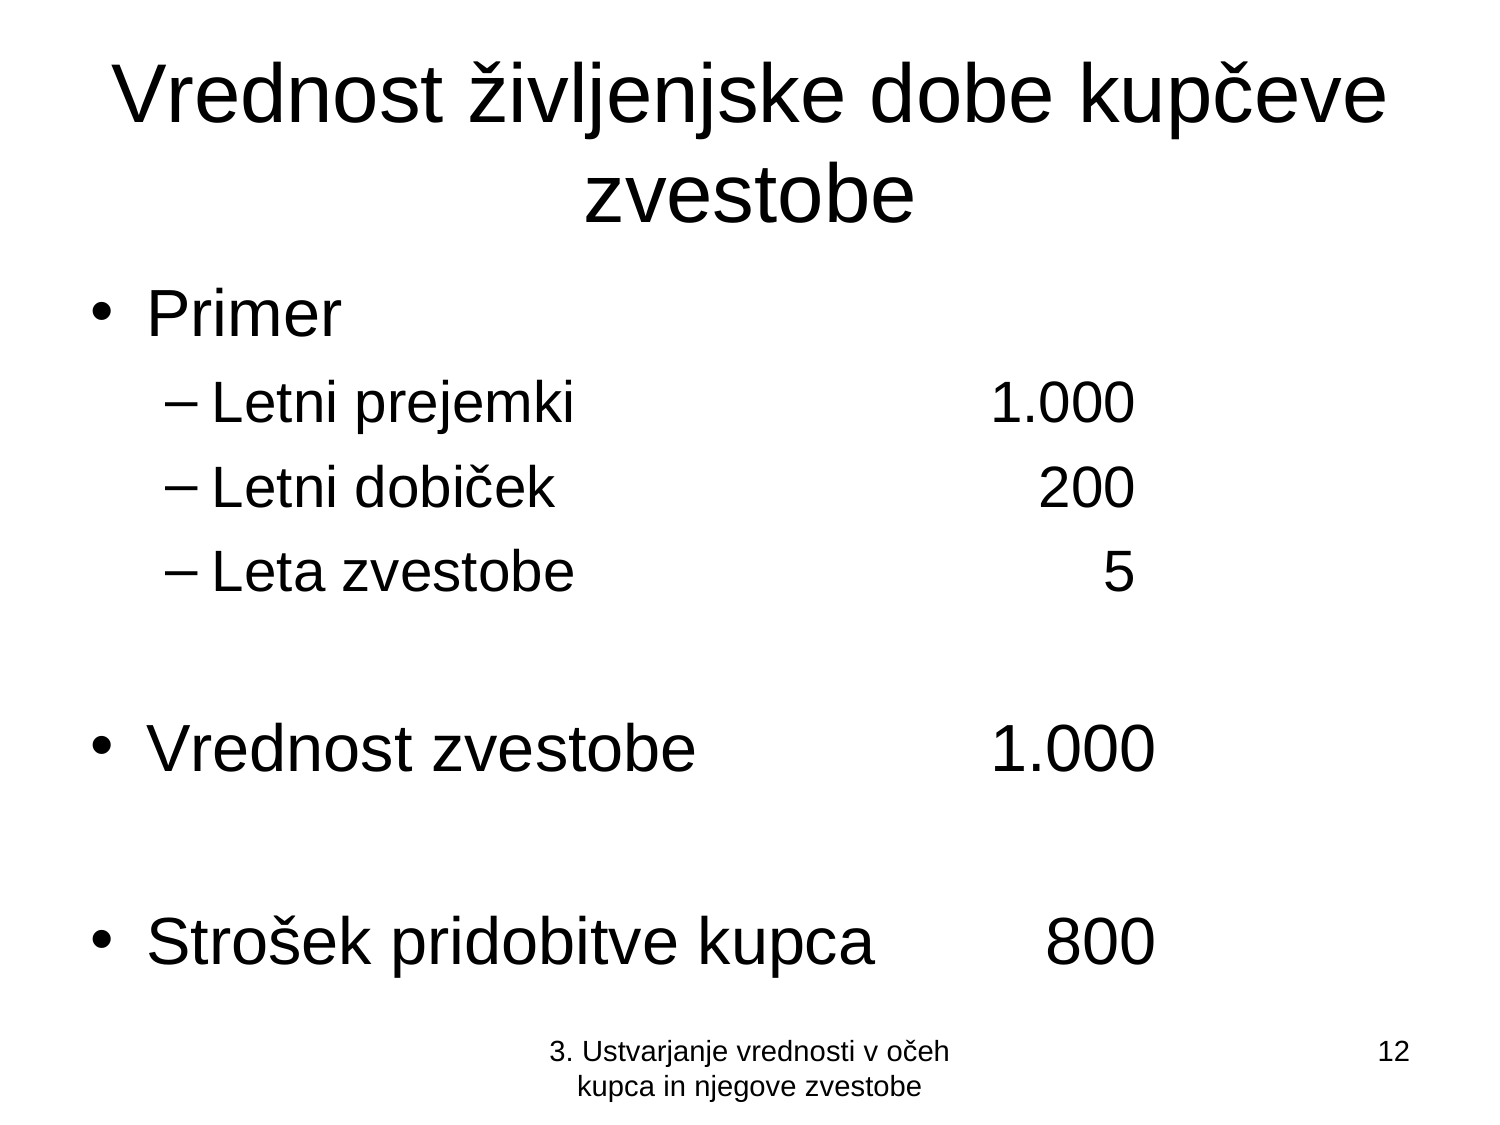

# Vrednost življenjske dobe kupčeve zvestobe
Primer
Letni prejemki 			1.000
Letni dobiček		 	 200
Leta zvestobe	 		 5
Vrednost zvestobe		1.000
Strošek pridobitve kupca	 800
3. Ustvarjanje vrednosti v očeh kupca in njegove zvestobe